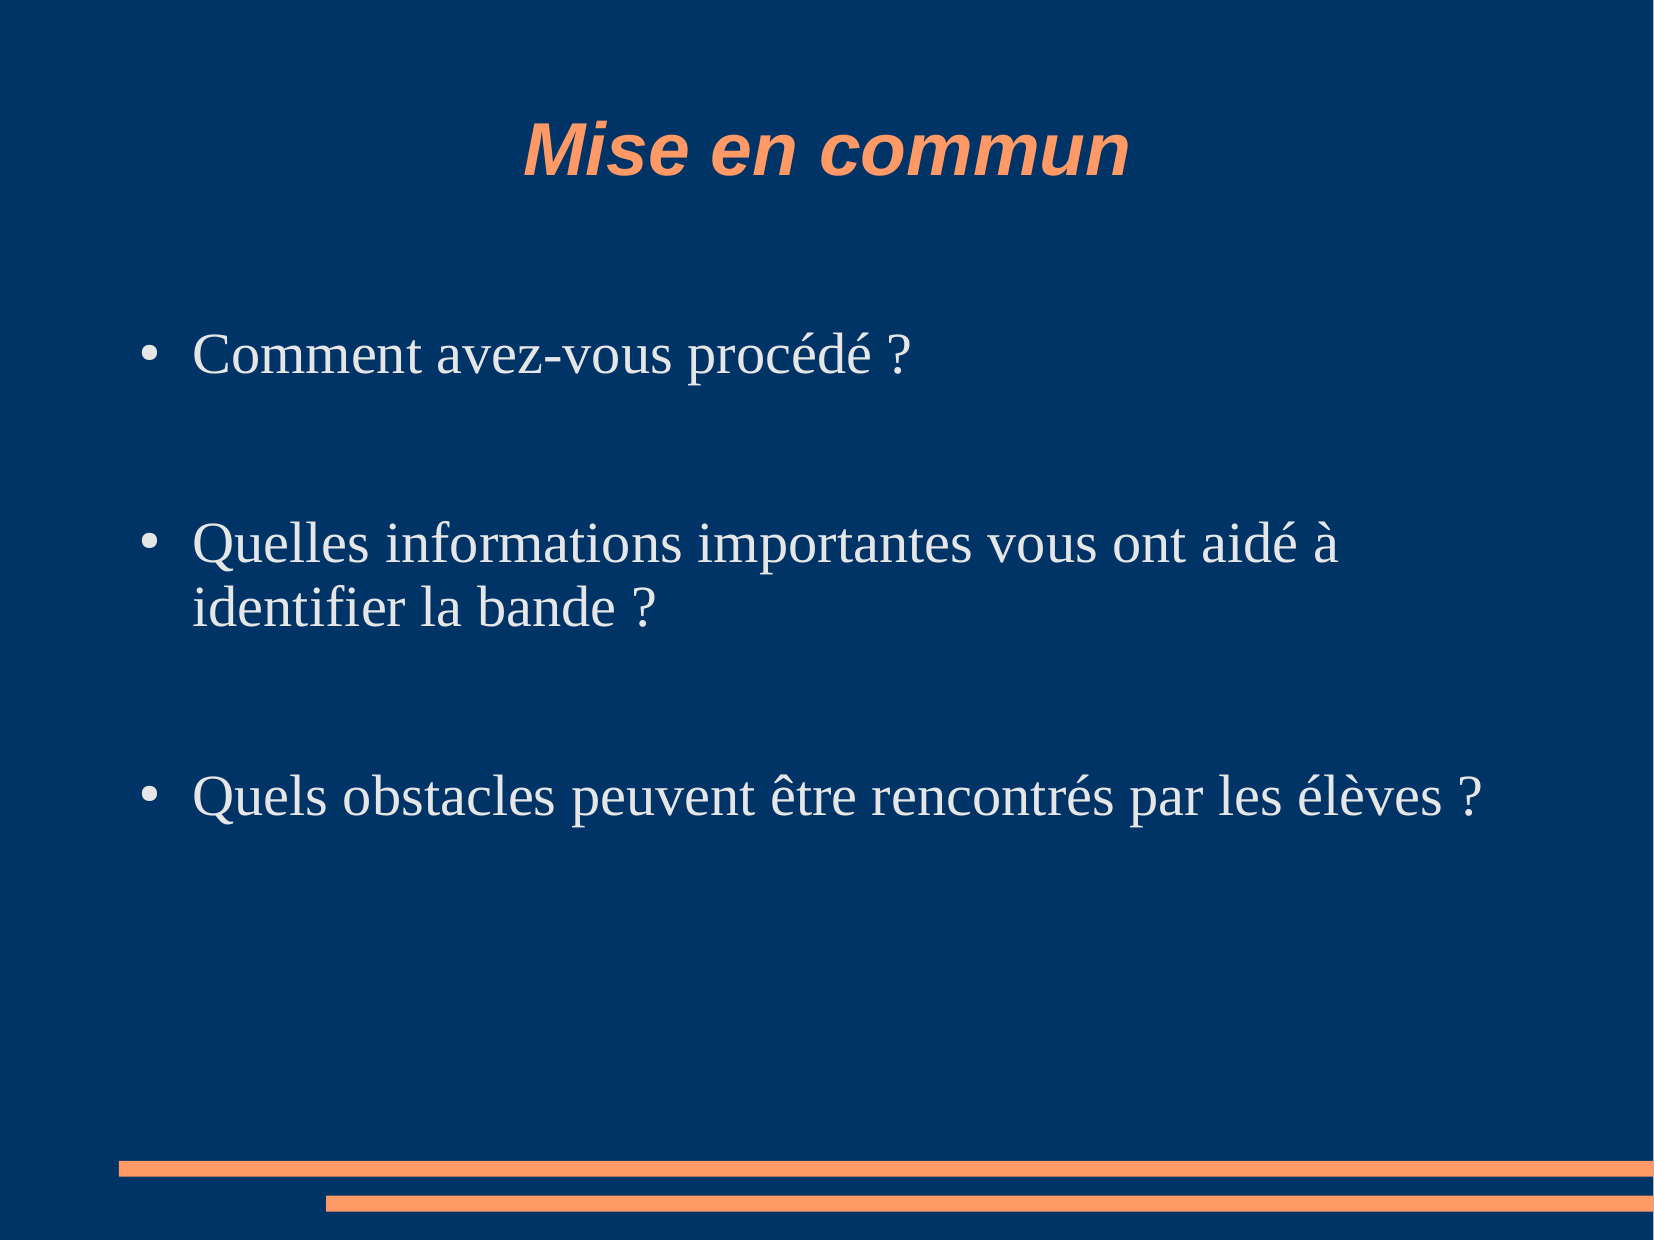

# Mise en commun
Comment avez-vous procédé ?
Quelles informations importantes vous ont aidé à identifier la bande ?
Quels obstacles peuvent être rencontrés par les élèves ?